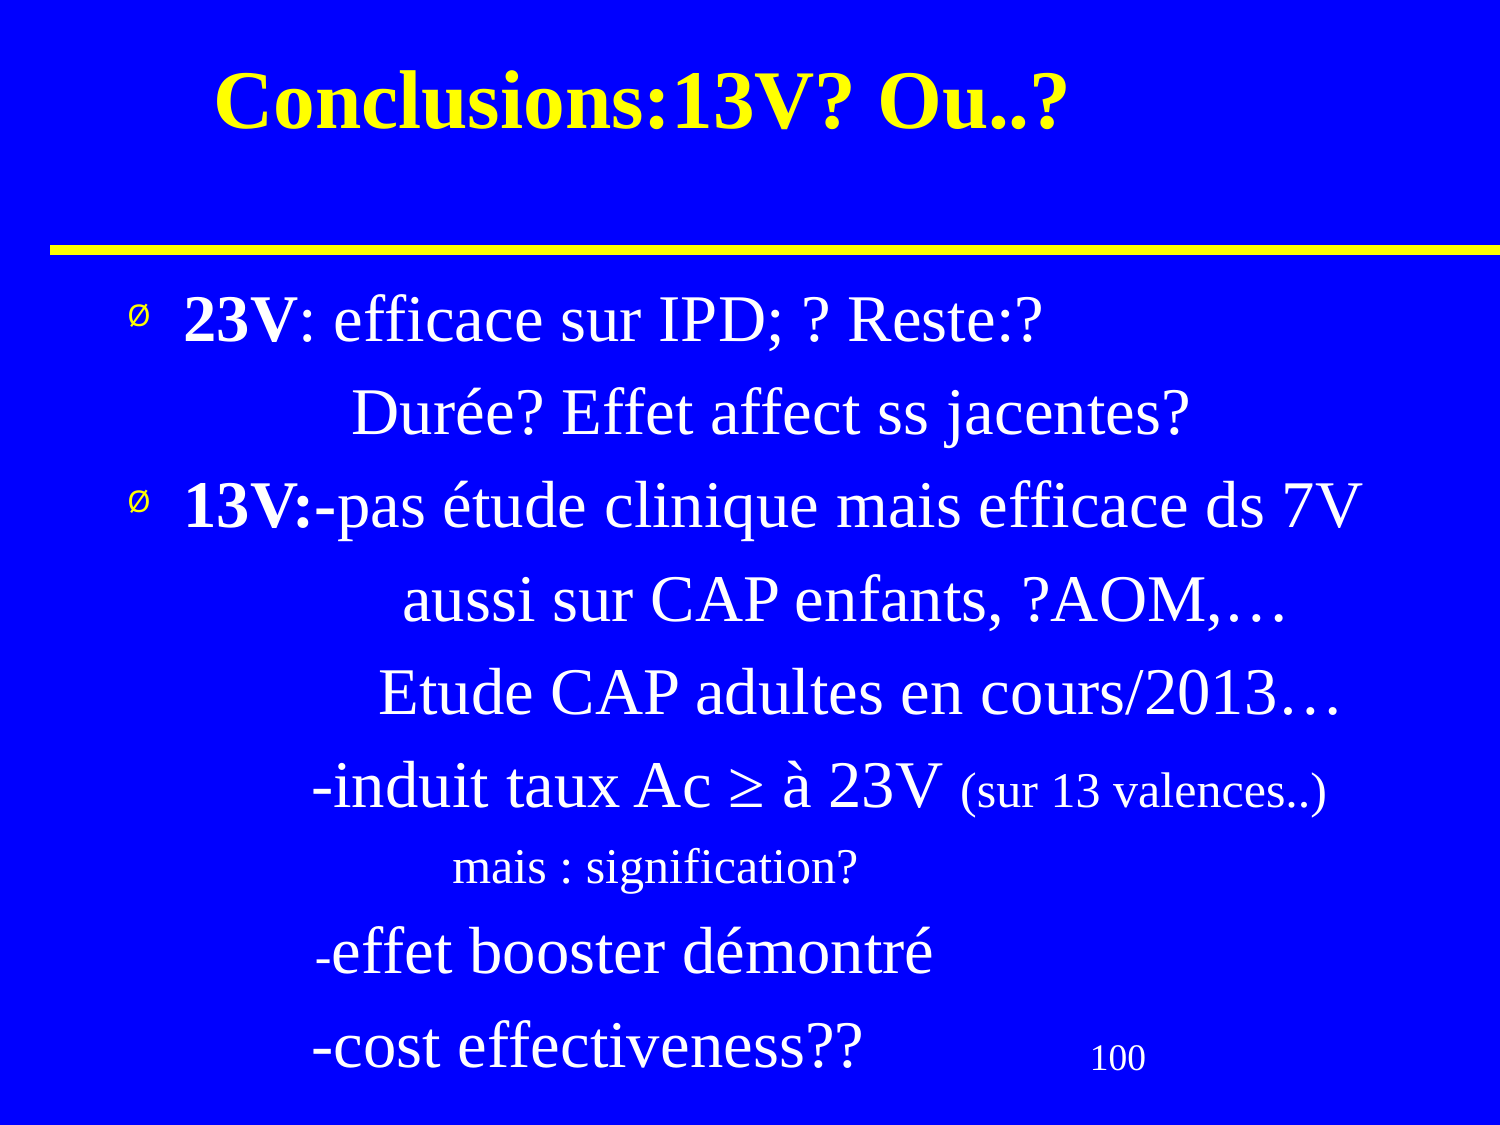

# Conclusions:13V? Ou..?
23V: efficace sur IPD; ? Reste:?
 	 Durée? Effet affect ss jacentes?
13V:-pas étude clinique mais efficace ds 7V
	 aussi sur CAP enfants, ?AOM,…
 Etude CAP adultes en cours/2013…
 -induit taux Ac ≥ à 23V (sur 13 valences..)
 mais : signification?
 -effet booster démontré
 -cost effectiveness??